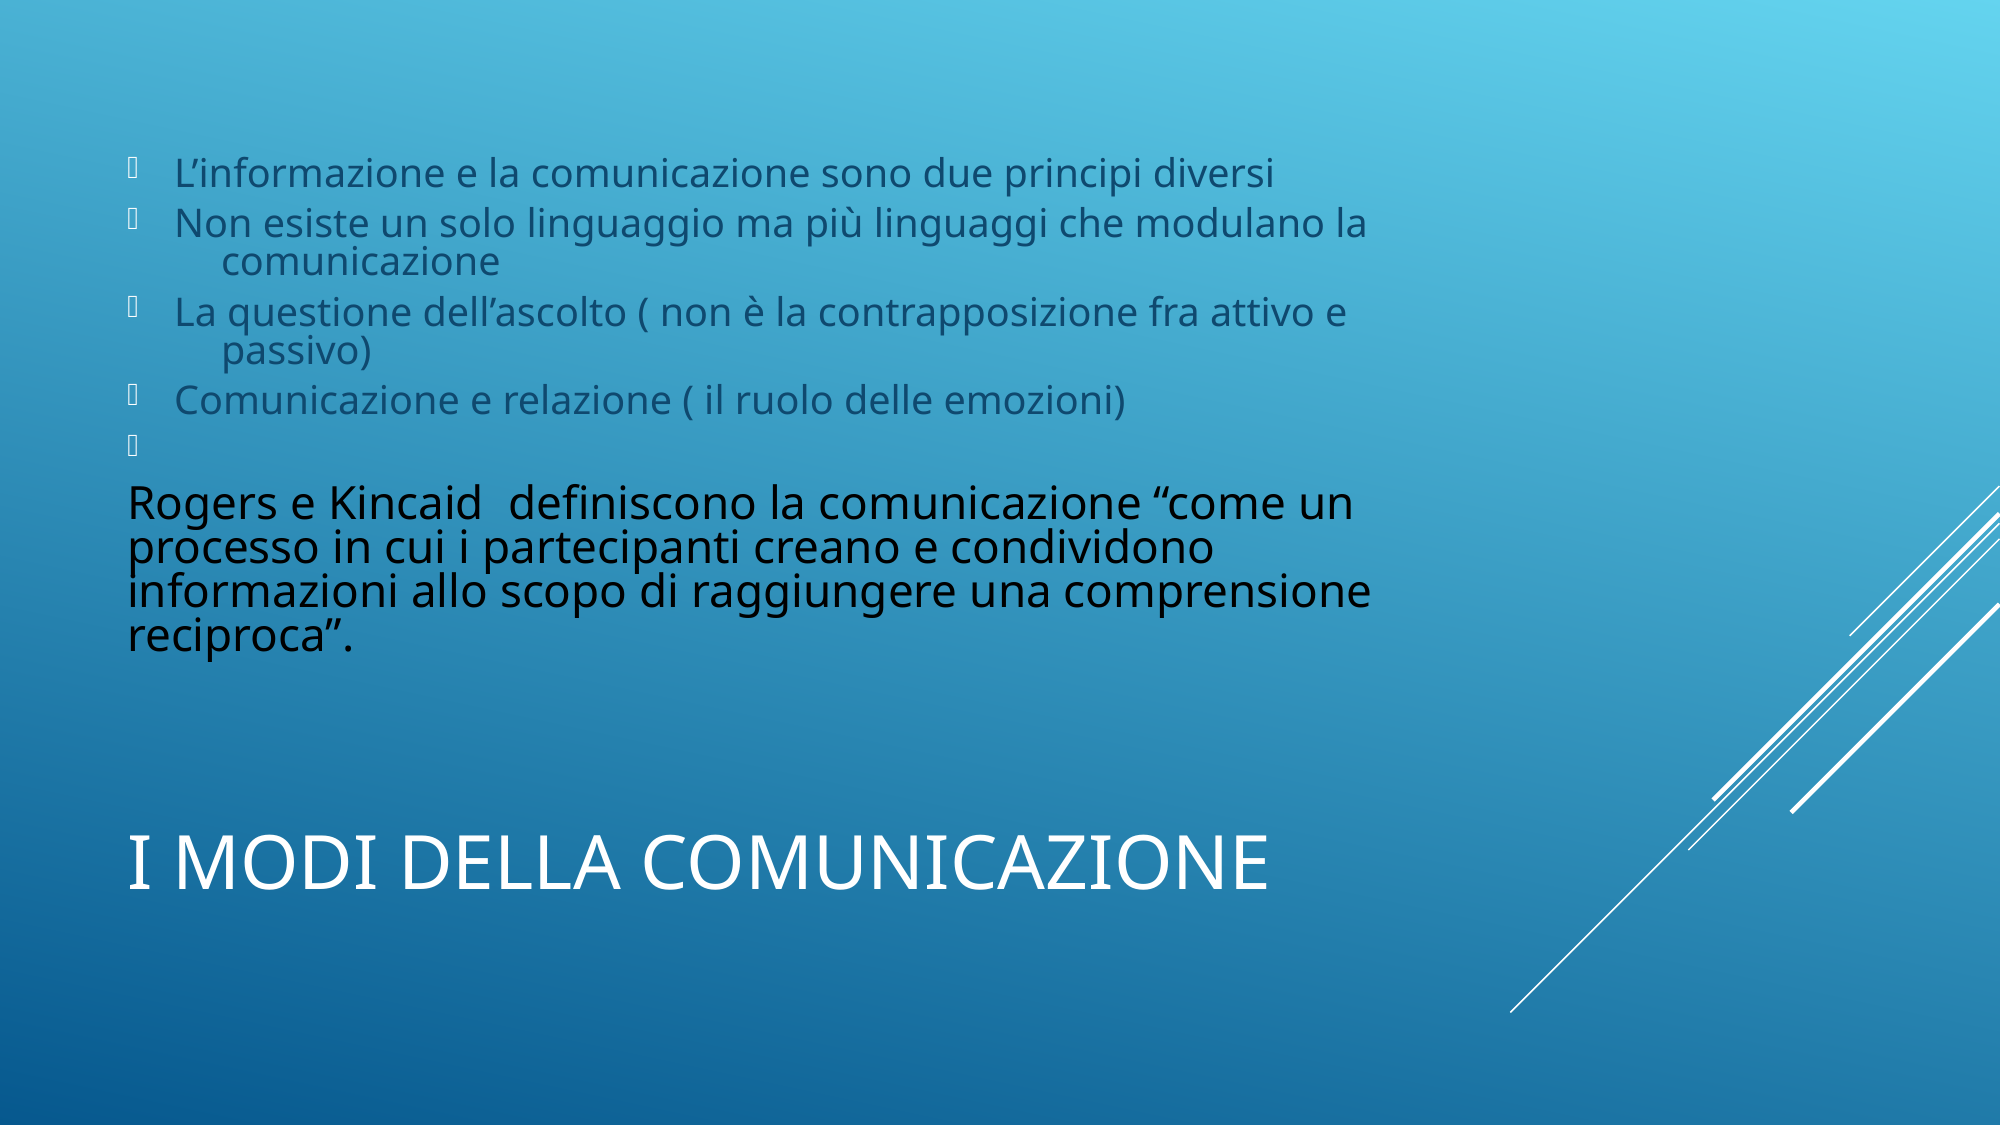

L’informazione e la comunicazione sono due principi diversi
Non esiste un solo linguaggio ma più linguaggi che modulano la comunicazione
La questione dell’ascolto ( non è la contrapposizione fra attivo e passivo)
Comunicazione e relazione ( il ruolo delle emozioni)
Rogers e Kincaid definiscono la comunicazione “come un processo in cui i partecipanti creano e condividono informazioni allo scopo di raggiungere una comprensione reciproca”.
# I modi della comunicazione